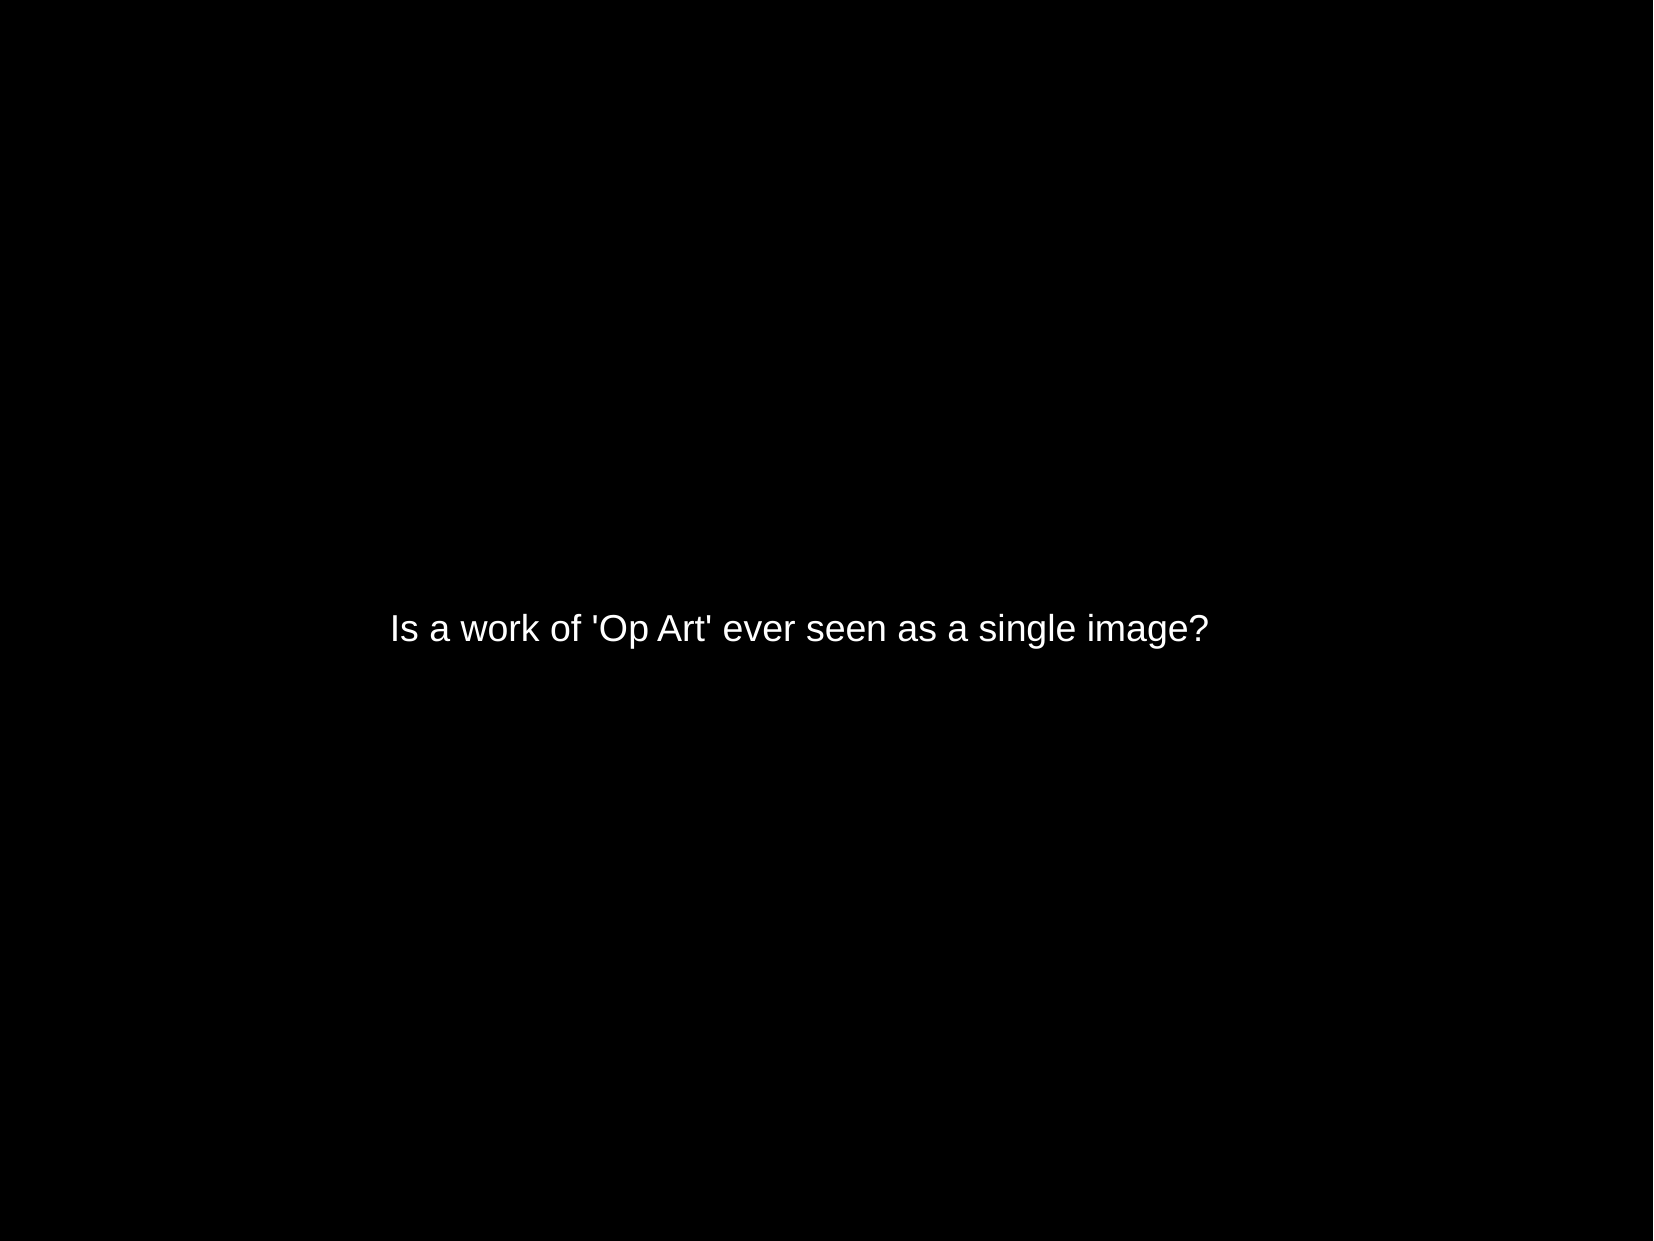

Is a work of 'Op Art' ever seen as a single image?